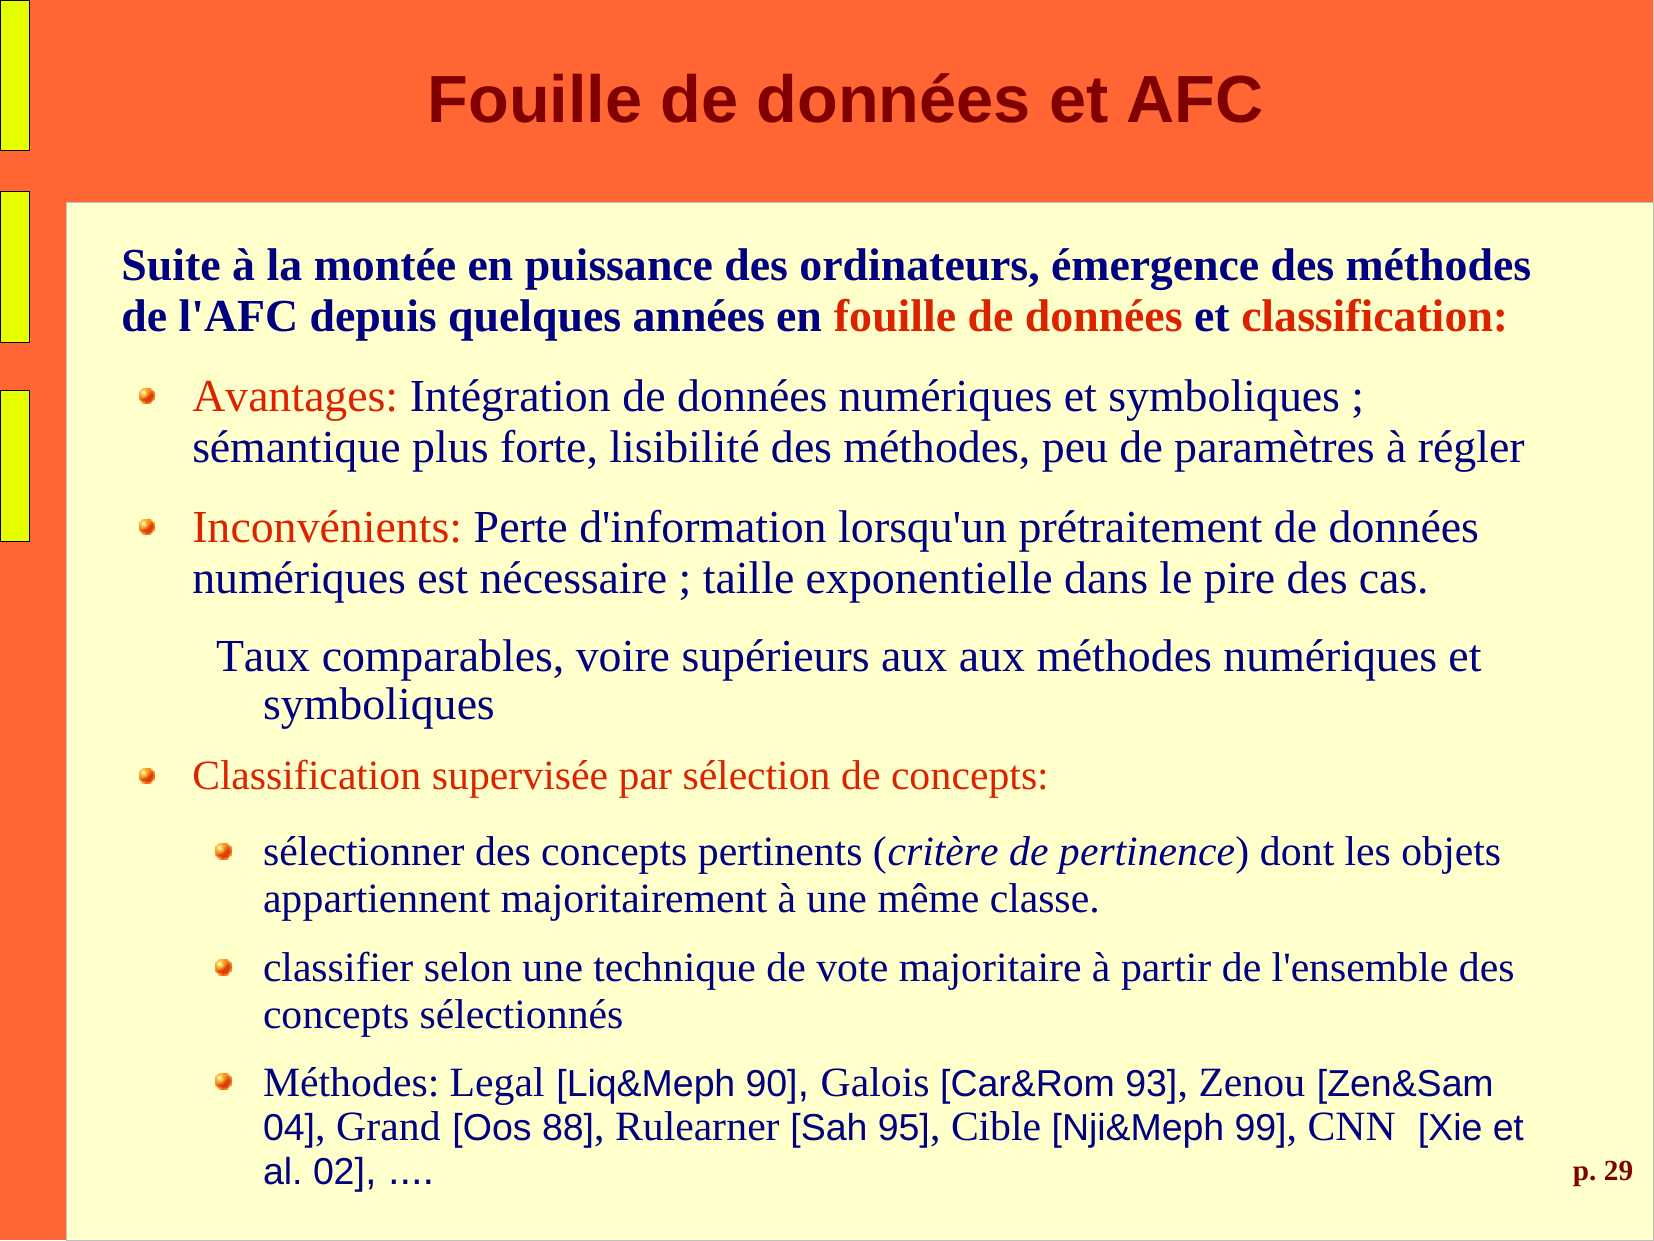

# Fouille de données et AFC
Suite à la montée en puissance des ordinateurs, émergence des méthodes de l'AFC depuis quelques années en fouille de données et classification:
Avantages: Intégration de données numériques et symboliques ; sémantique plus forte, lisibilité des méthodes, peu de paramètres à régler
Inconvénients: Perte d'information lorsqu'un prétraitement de données numériques est nécessaire ; taille exponentielle dans le pire des cas.
Taux comparables, voire supérieurs aux aux méthodes numériques et symboliques
Classification supervisée par sélection de concepts:
sélectionner des concepts pertinents (critère de pertinence) dont les objets appartiennent majoritairement à une même classe.
classifier selon une technique de vote majoritaire à partir de l'ensemble des concepts sélectionnés
Méthodes: Legal [Liq&Meph 90], Galois [Car&Rom 93], Zenou [Zen&Sam 04], Grand [Oos 88], Rulearner [Sah 95], Cible [Nji&Meph 99], CNN [Xie et al. 02], ....